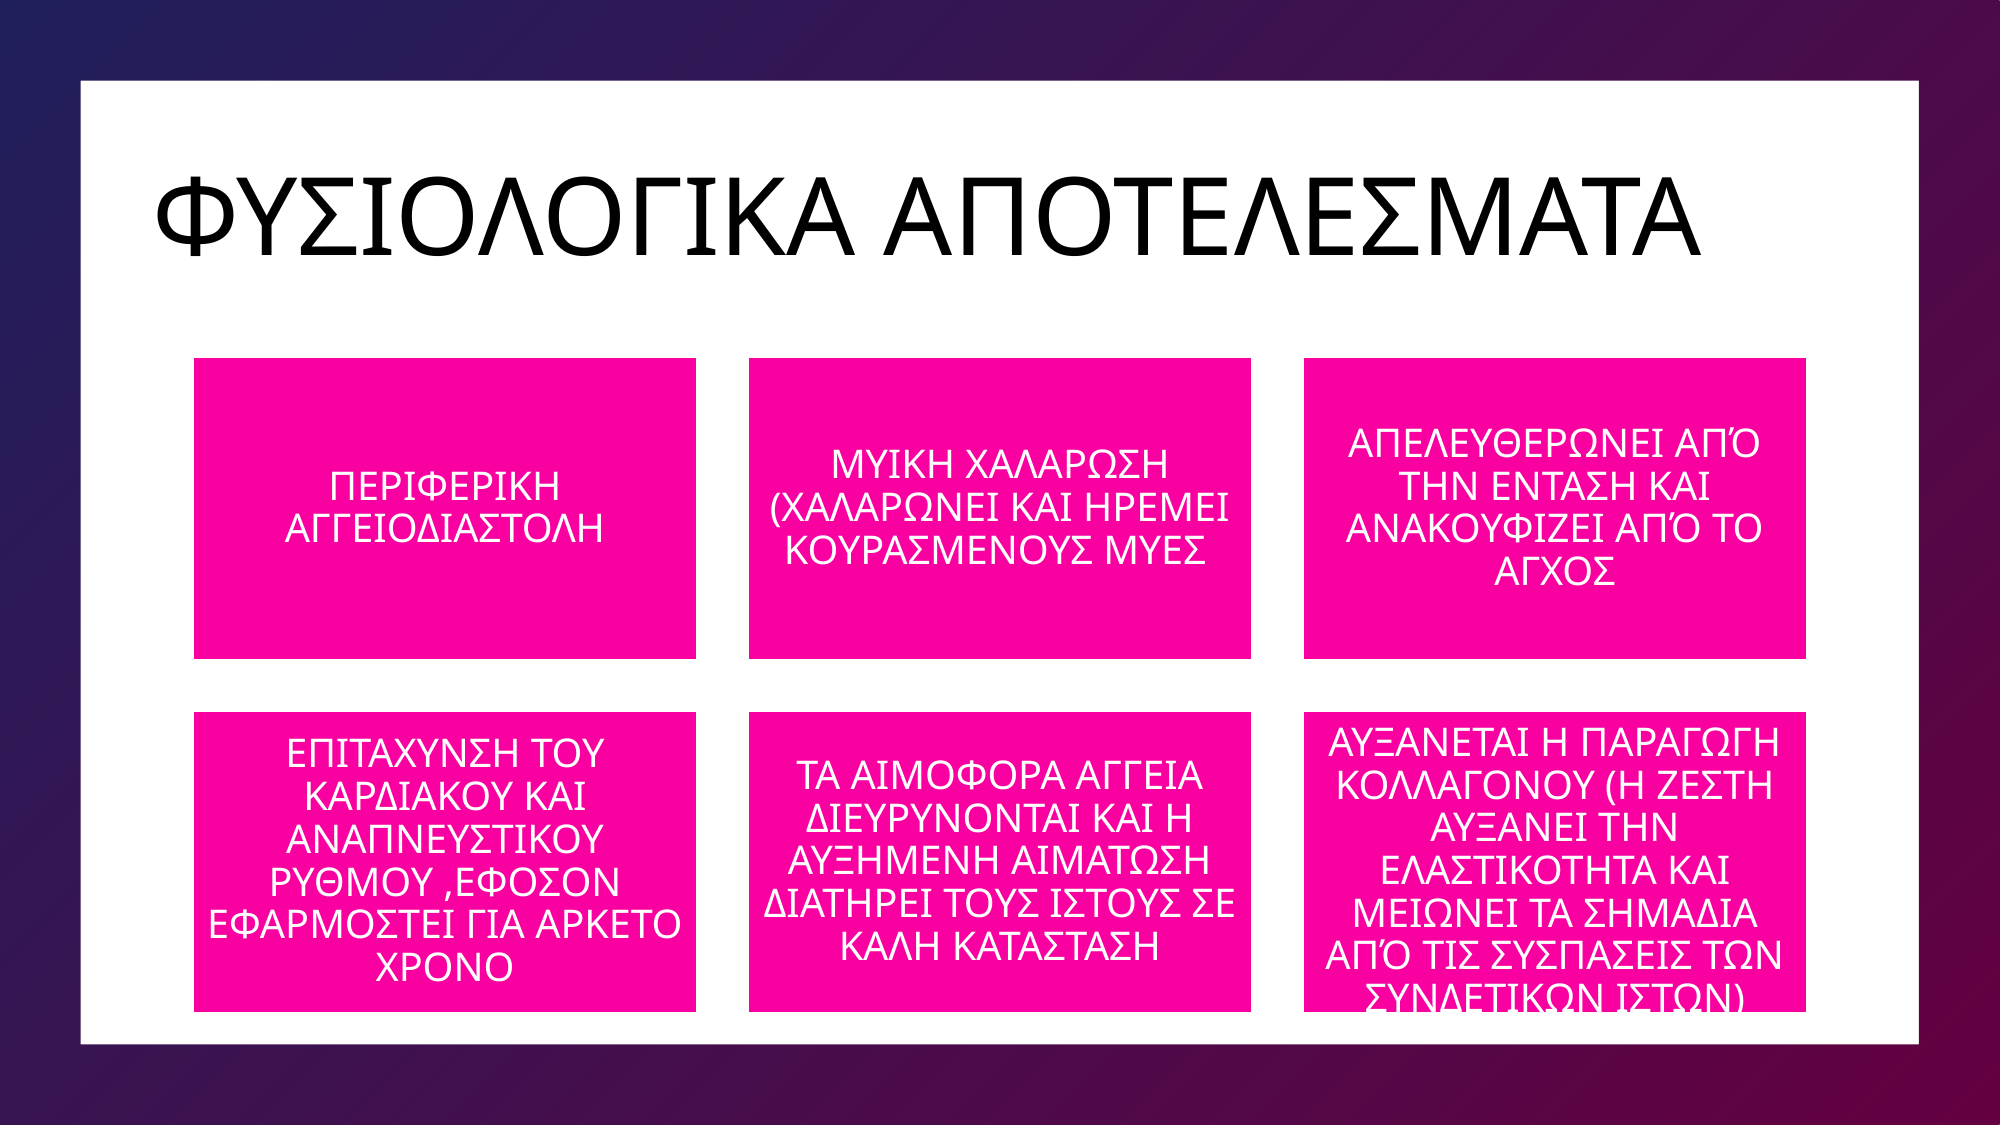

# ΦΥΣΙΟΛΟΓΙΚΑ ΑΠΟΤΕΛΕΣΜΑΤΑ
ΠΕΡΙΦΕΡΙΚΗ ΑΓΓΕΙΟΔΙΑΣΤΟΛΗ
ΜΥΙΚΗ ΧΑΛΑΡΩΣΗ (ΧΑΛΑΡΩΝΕΙ ΚΑΙ ΗΡΕΜΕΙ ΚΟΥΡΑΣΜΕΝΟΥΣ ΜΥΕΣ
ΑΠΕΛΕΥΘΕΡΩΝΕΙ ΑΠΌ ΤΗΝ ΕΝΤΑΣΗ ΚΑΙ ΑΝΑΚΟΥΦΙΖΕΙ ΑΠΌ ΤΟ ΑΓΧΟΣ
ΕΠΙΤΑΧΥΝΣΗ ΤΟΥ ΚΑΡΔΙΑΚΟΥ ΚΑΙ ΑΝΑΠΝΕΥΣΤΙΚΟΥ ΡΥΘΜΟΥ ,ΕΦΟΣΟΝ ΕΦΑΡΜΟΣΤΕΙ ΓΙΑ ΑΡΚΕΤΟ ΧΡΟΝΟ
ΤΑ ΑΙΜΟΦΟΡΑ ΑΓΓΕΙΑ ΔΙΕΥΡΥΝΟΝΤΑΙ ΚΑΙ Η ΑΥΞΗΜΕΝΗ ΑΙΜΑΤΩΣΗ ΔΙΑΤΗΡΕΙ ΤΟΥΣ ΙΣΤΟΥΣ ΣΕ ΚΑΛΗ ΚΑΤΑΣΤΑΣΗ
ΑΥΞΑΝΕΤΑΙ Η ΠΑΡΑΓΩΓΗ ΚΟΛΛΑΓΟΝΟΥ (Η ΖΕΣΤΗ ΑΥΞΑΝΕΙ ΤΗΝ ΕΛΑΣΤΙΚΟΤΗΤΑ ΚΑΙ ΜΕΙΩΝΕΙ ΤΑ ΣΗΜΑΔΙΑ ΑΠΌ ΤΙΣ ΣΥΣΠΑΣΕΙΣ ΤΩΝ ΣΥΝΔΕΤΙΚΩΝ ΙΣΤΩΝ)